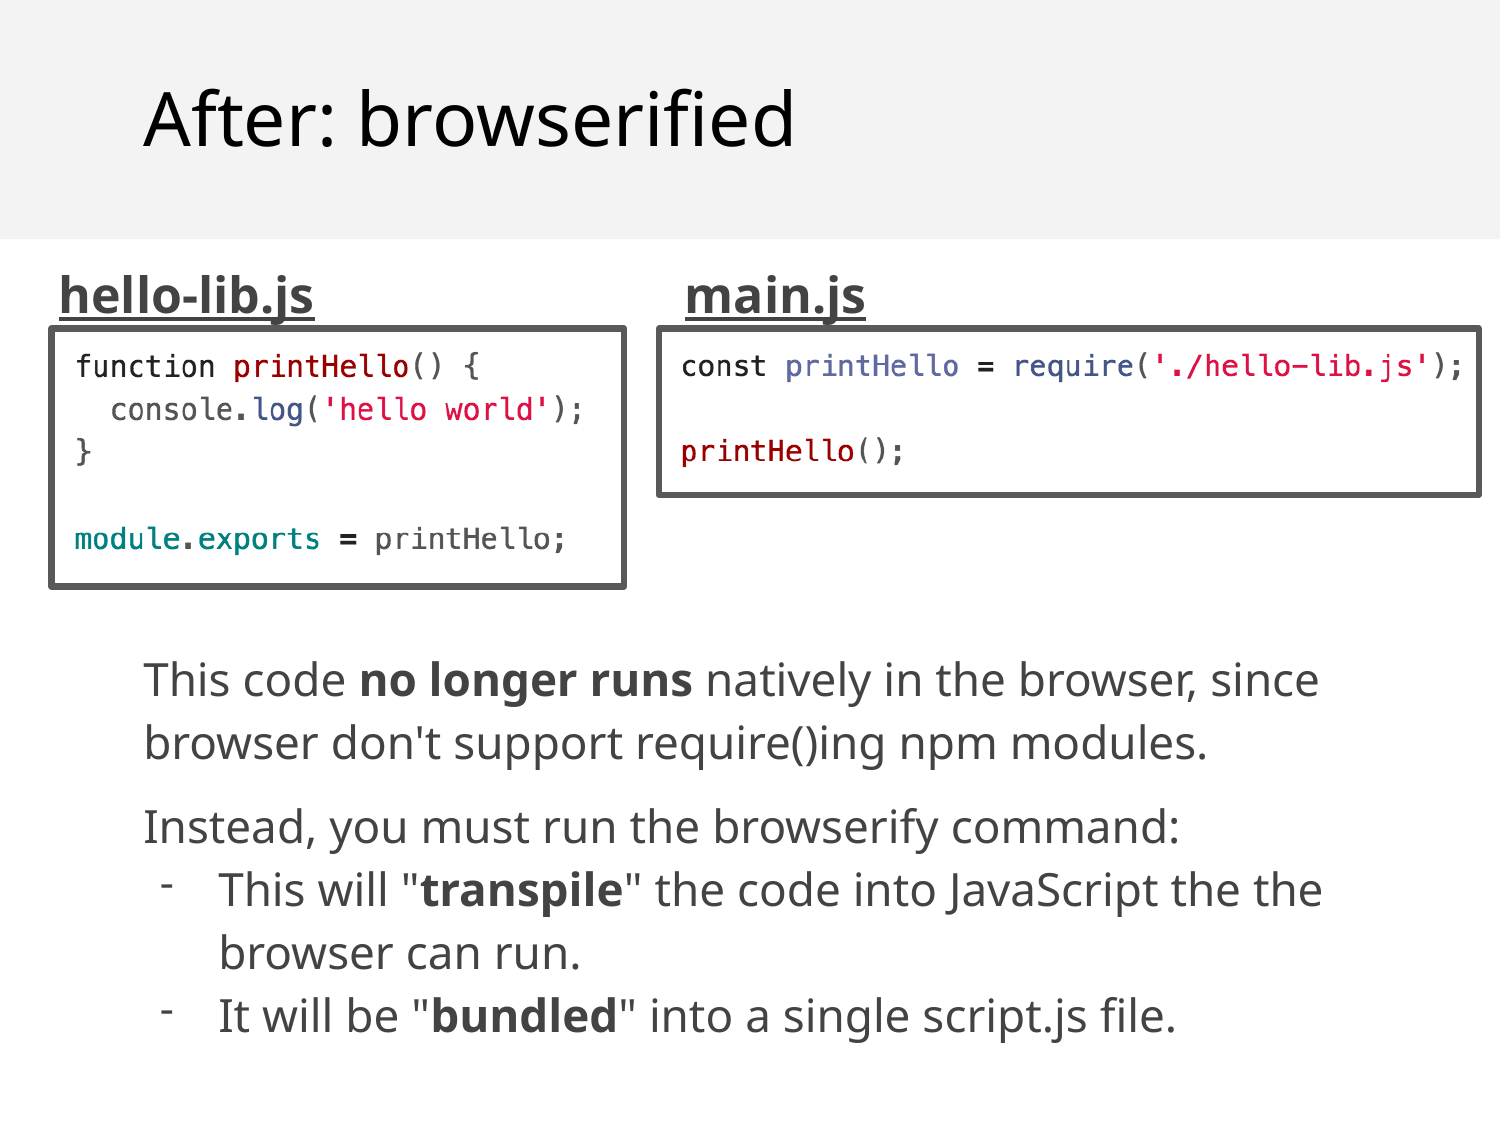

# After: browserified
hello-lib.js
main.js
This code no longer runs natively in the browser, since browser don't support require()ing npm modules.
Instead, you must run the browserify command:
This will "transpile" the code into JavaScript the the browser can run.
It will be "bundled" into a single script.js file.